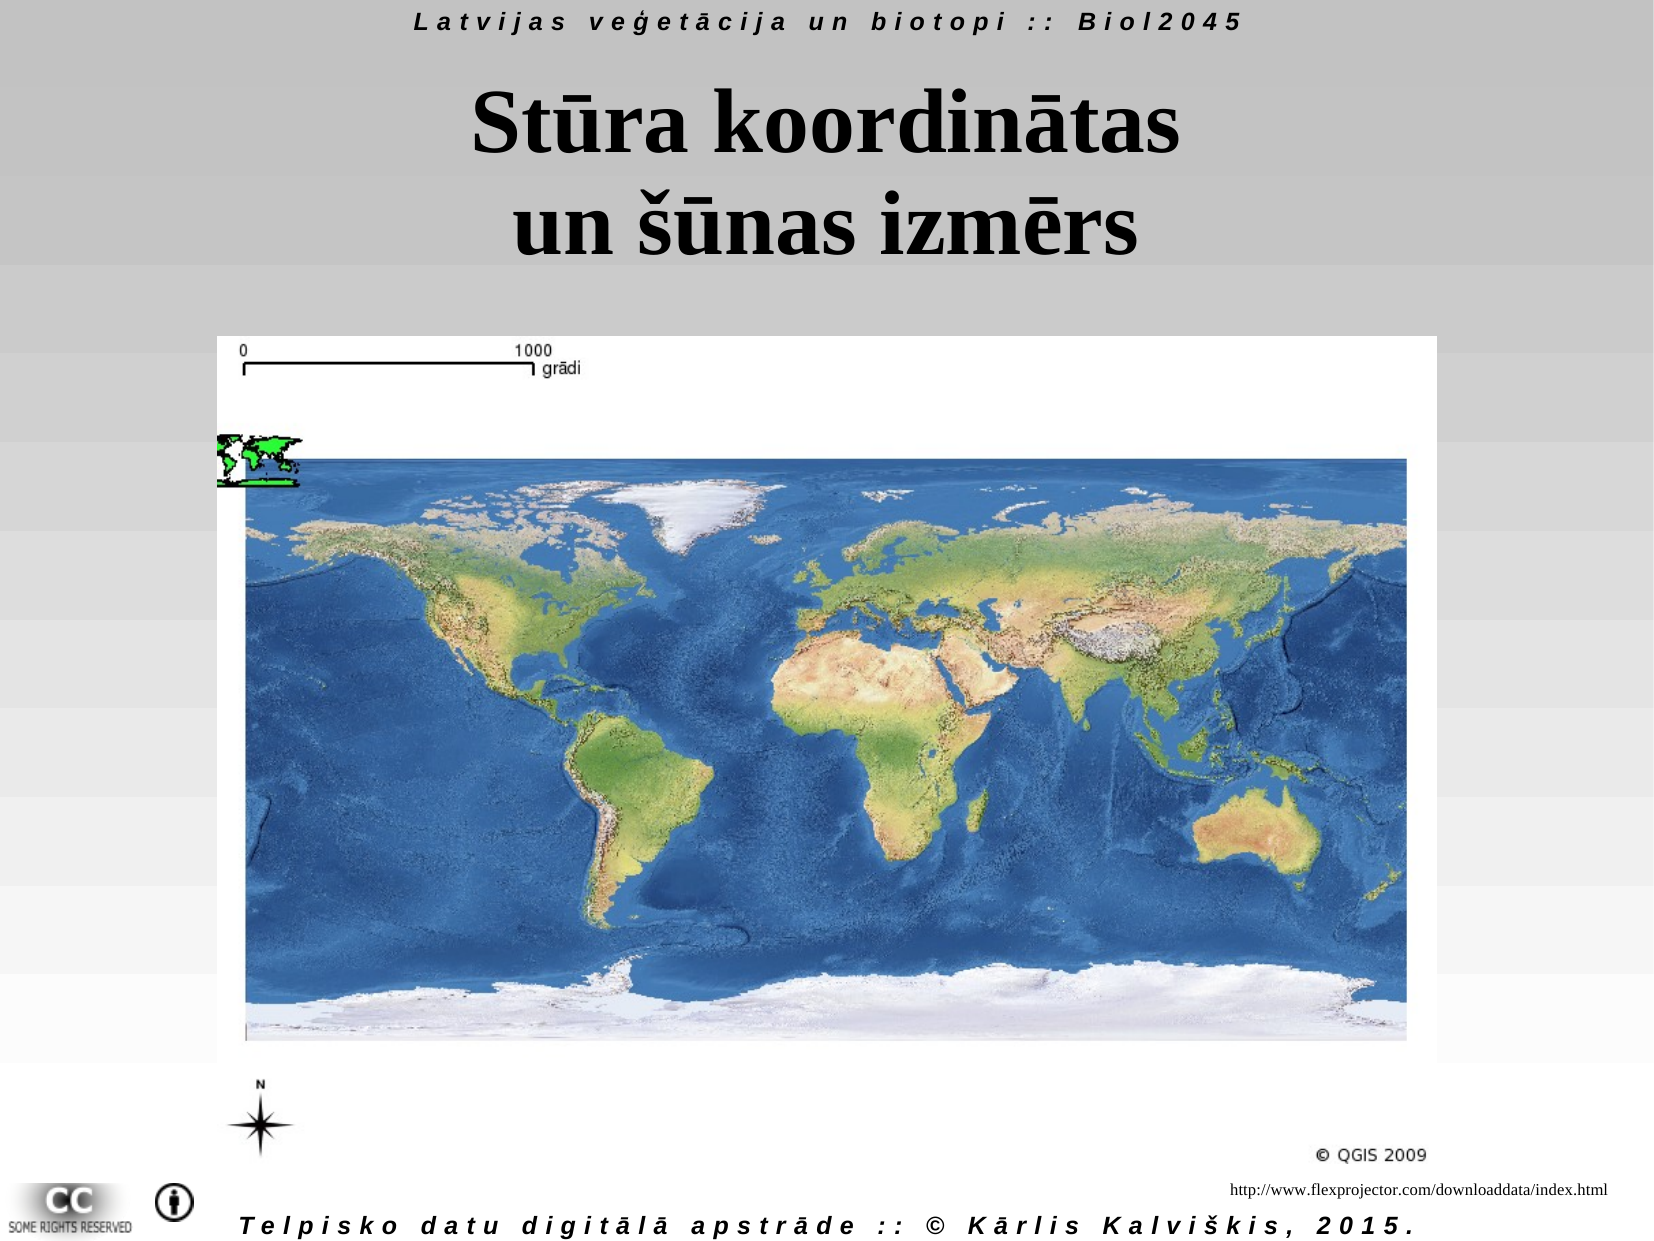

# Stūra koordinātas un šūnas izmērs
http://www.flexprojector.com/downloaddata/index.html